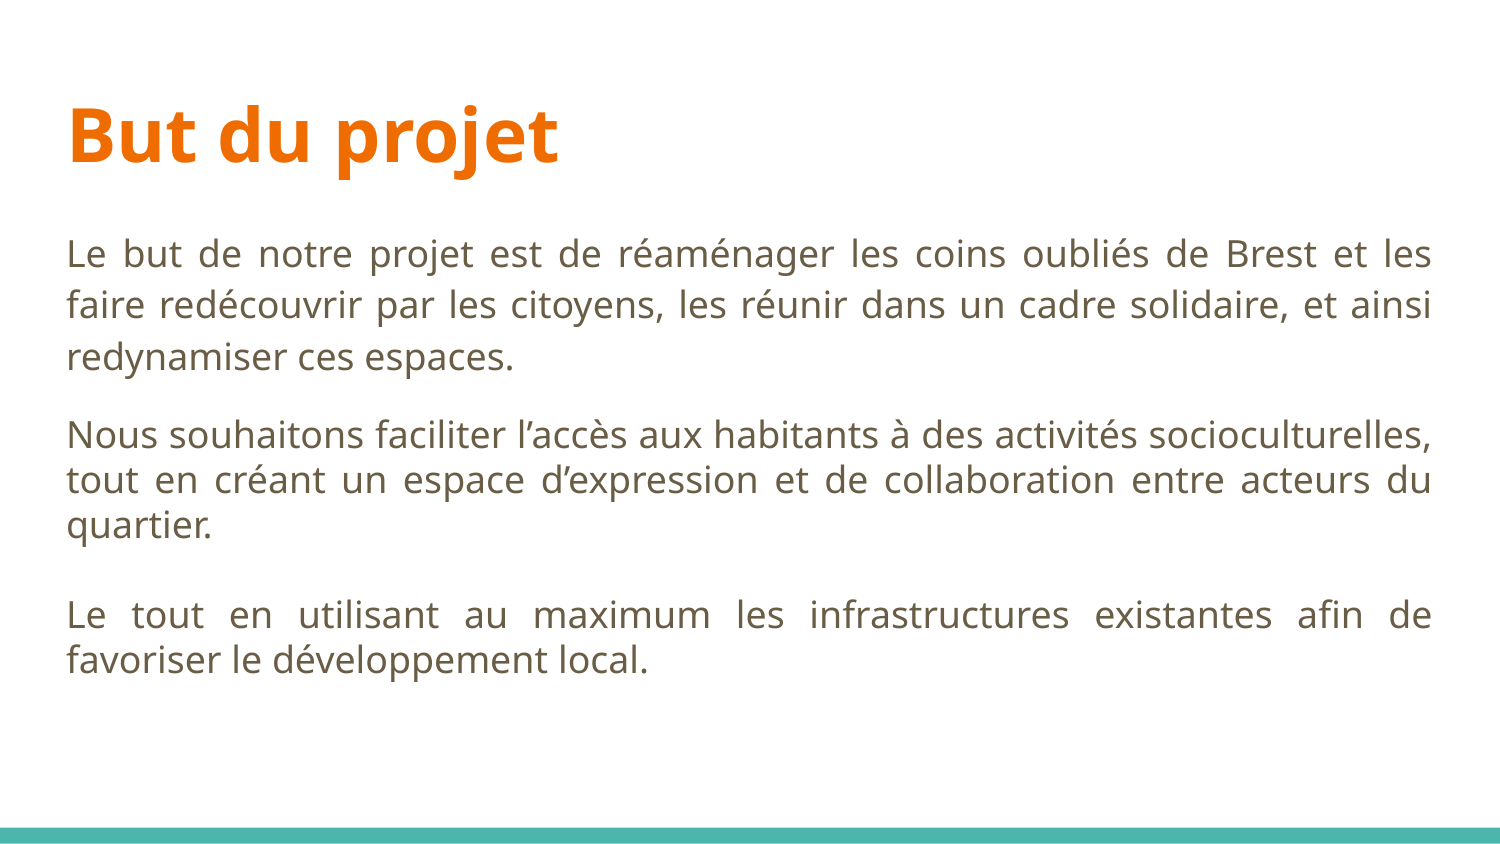

# But du projet
Le but de notre projet est de réaménager les coins oubliés de Brest et les faire redécouvrir par les citoyens, les réunir dans un cadre solidaire, et ainsi redynamiser ces espaces.
Nous souhaitons faciliter l’accès aux habitants à des activités socioculturelles, tout en créant un espace d’expression et de collaboration entre acteurs du quartier.
Le tout en utilisant au maximum les infrastructures existantes afin de favoriser le développement local.